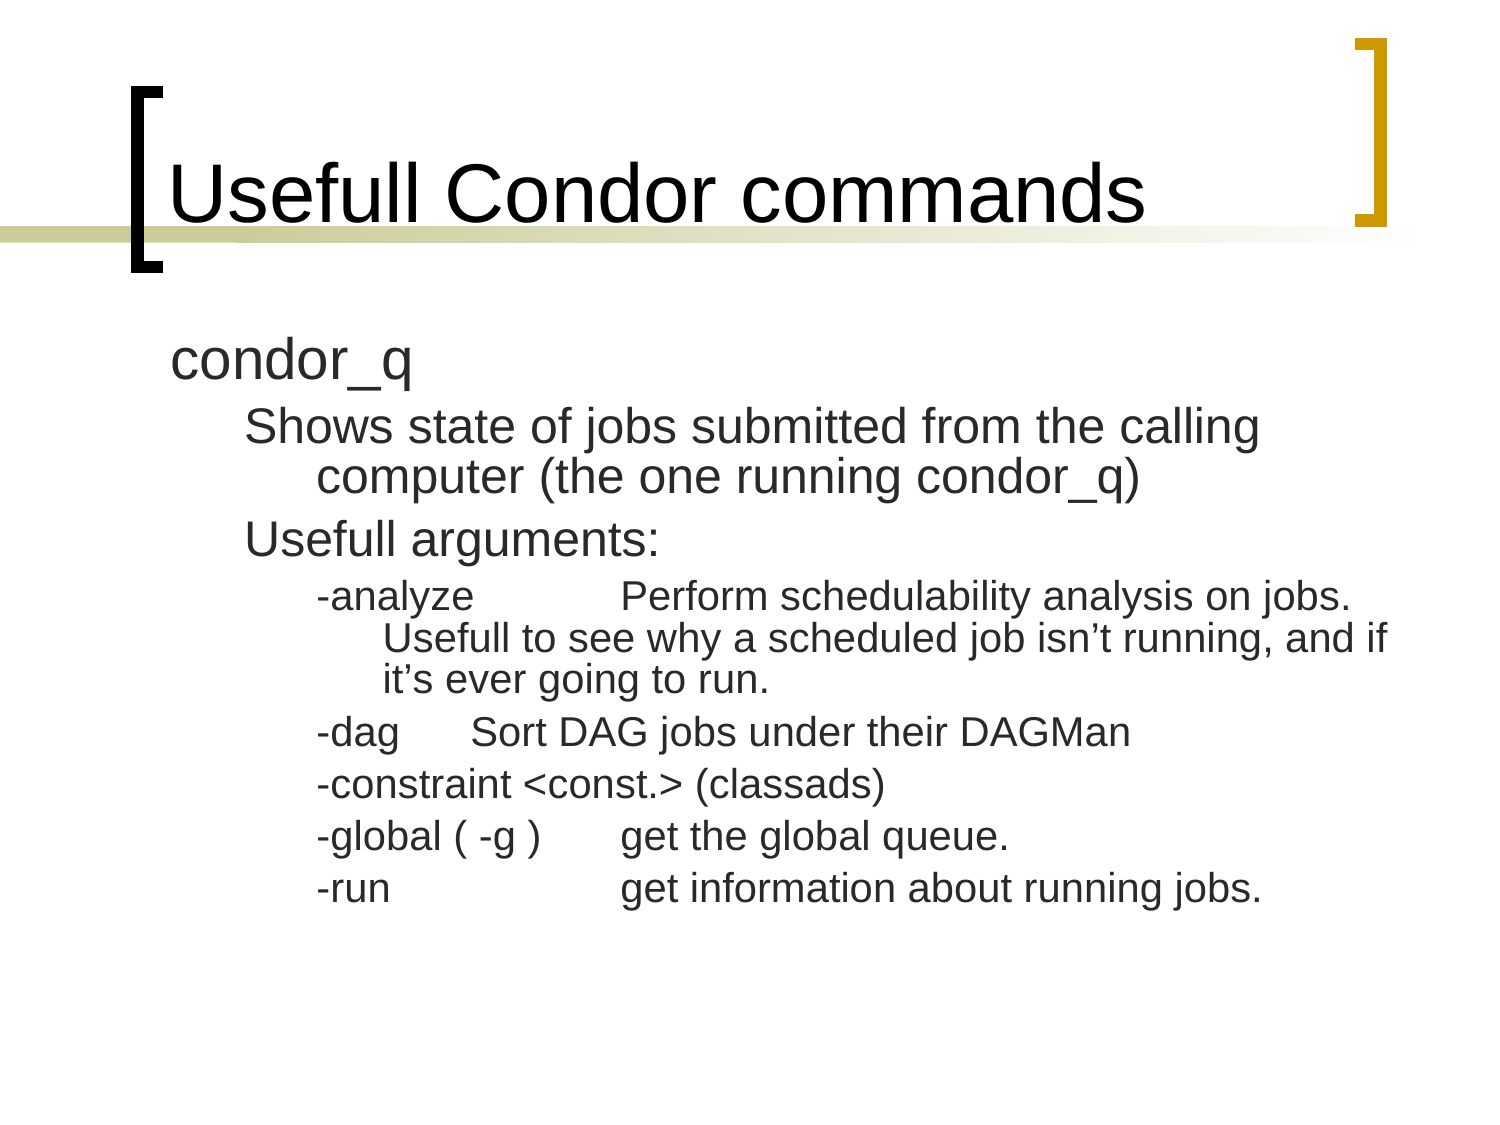

# Usefull Condor commands
condor_q
Shows state of jobs submitted from the calling computer (the one running condor_q)
Usefull arguments:
-analyze	Perform schedulability analysis on jobs. Usefull to see why a scheduled job isn’t running, and if it’s ever going to run.
-dag	Sort DAG jobs under their DAGMan
-constraint <const.> (classads)
-global ( -g )	get the global queue.
-run		get information about running jobs.